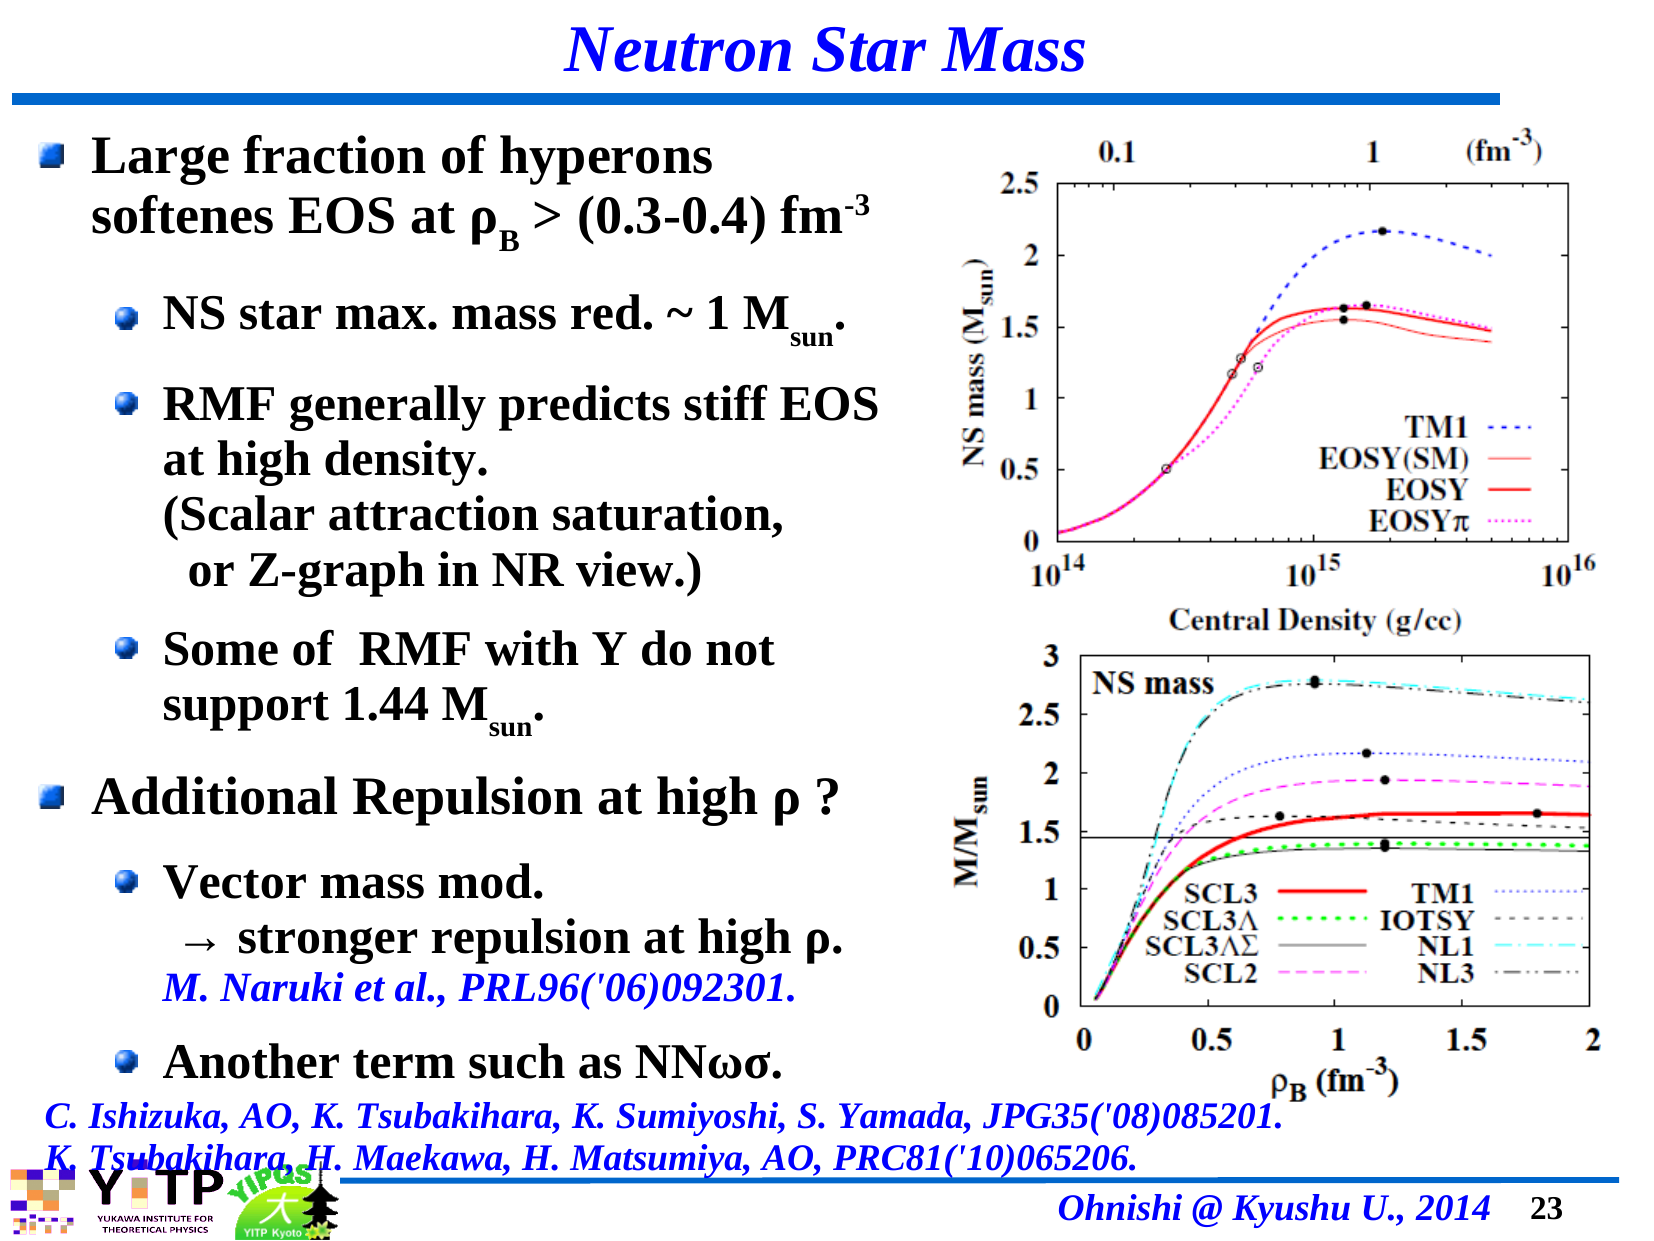

# Neutron Star Mass
Large fraction of hyperons
softenes EOS at ρB > (0.3-0.4) fm-3
NS star max. mass red. ~ 1 Msun.
RMF generally predicts stiff EOS at high density.
(Scalar attraction saturation,
 or Z-graph in NR view.)
Some of RMF with Y do not support 1.44 Msun.
Additional Repulsion at high ρ ?
Vector mass mod.
 → stronger repulsion at high ρ.
M. Naruki et al., PRL96('06)092301.
Another term such as NNωσ.
C. Ishizuka, AO, K. Tsubakihara, K. Sumiyoshi, S. Yamada, JPG35('08)085201.
K. Tsubakihara, H. Maekawa, H. Matsumiya, AO, PRC81('10)065206.